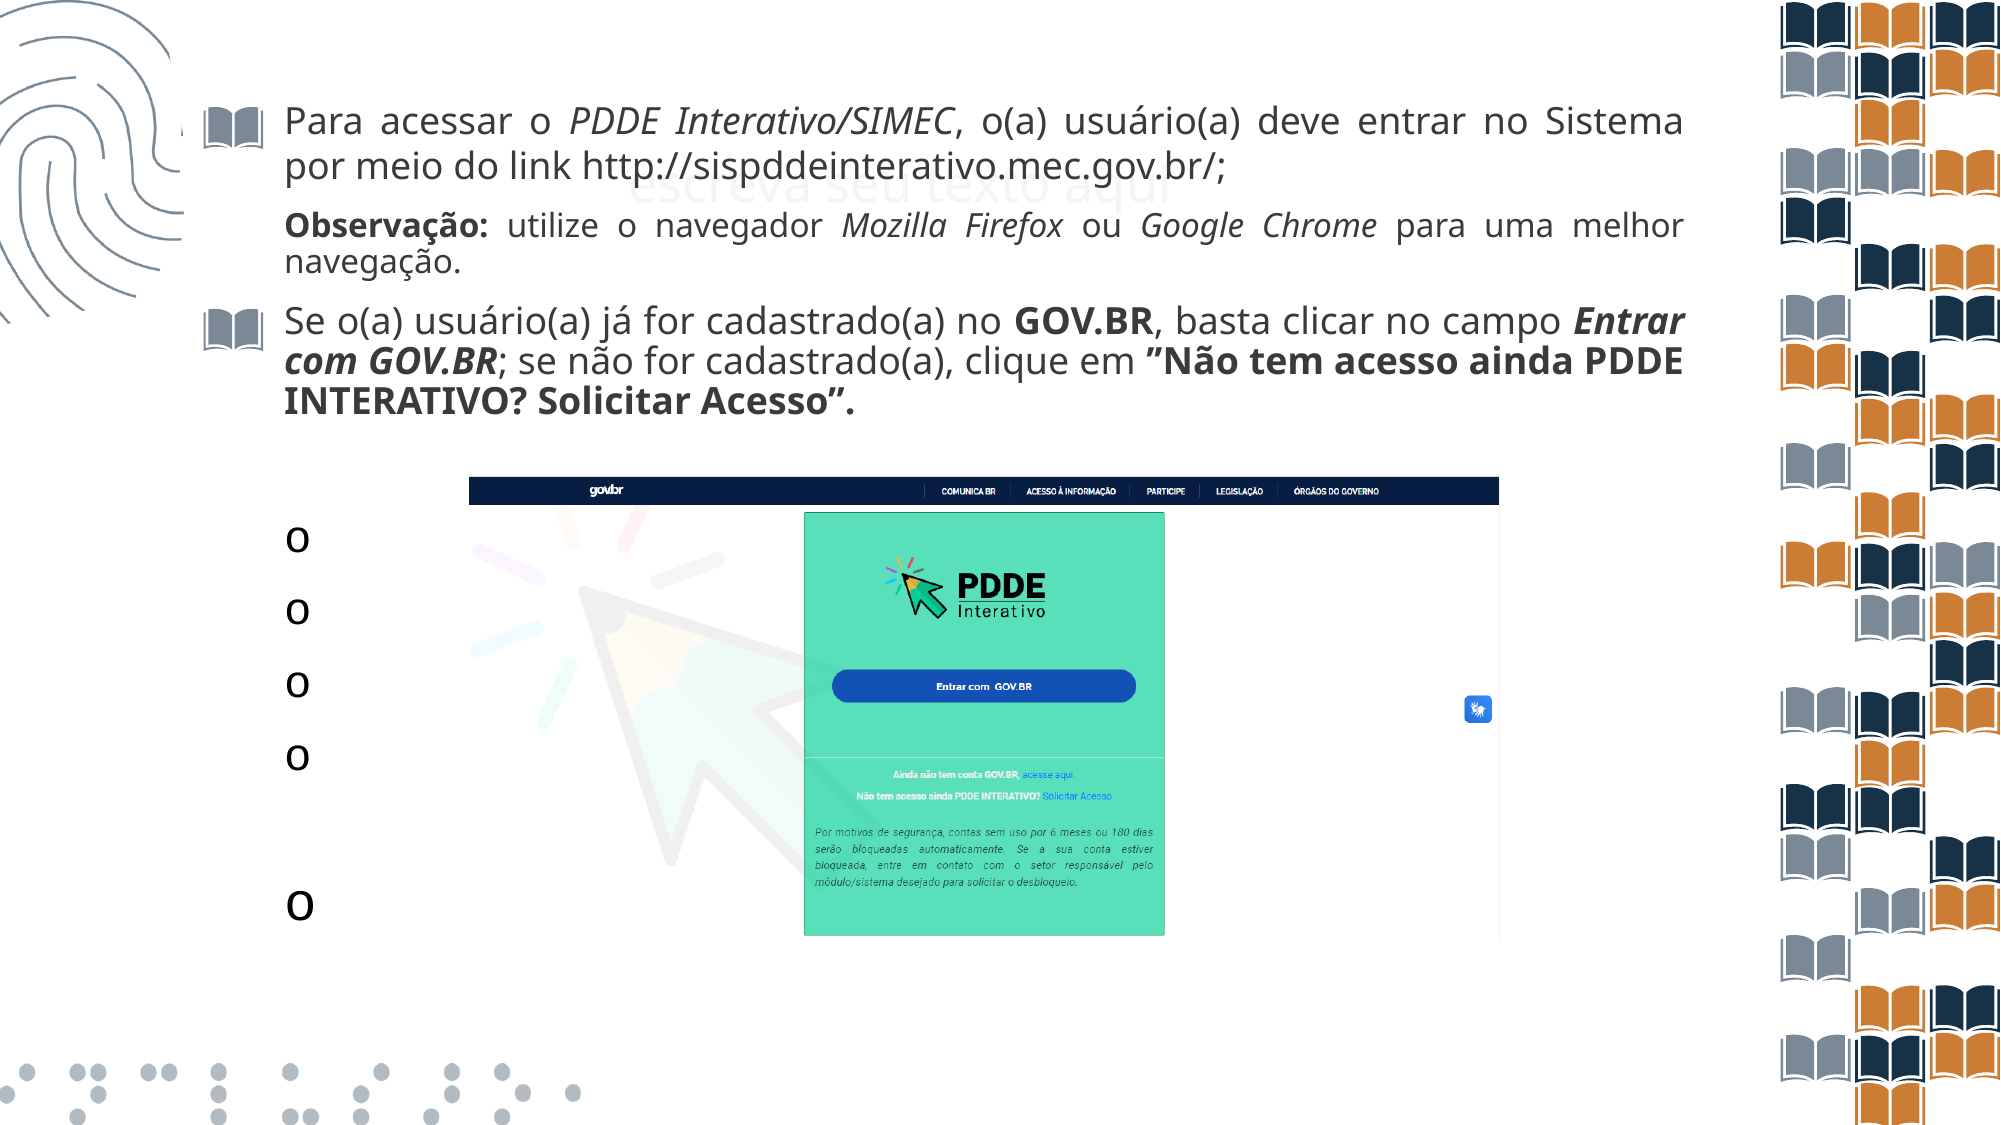

Para acessar o PDDE Interativo/SIMEC, o(a) usuário(a) deve entrar no Sistema por meio do link http://sispddeinterativo.mec.gov.br/;
Observação: utilize o navegador Mozilla Firefox ou Google Chrome para uma melhor navegação.
Se o(a) usuário(a) já for cadastrado(a) no GOV.BR, basta clicar no campo Entrar com GOV.BR; se não for cadastrado(a), clique em ’’Não tem acesso ainda PDDE INTERATIVO? Solicitar Acesso’’.
escreva seu texto aqui